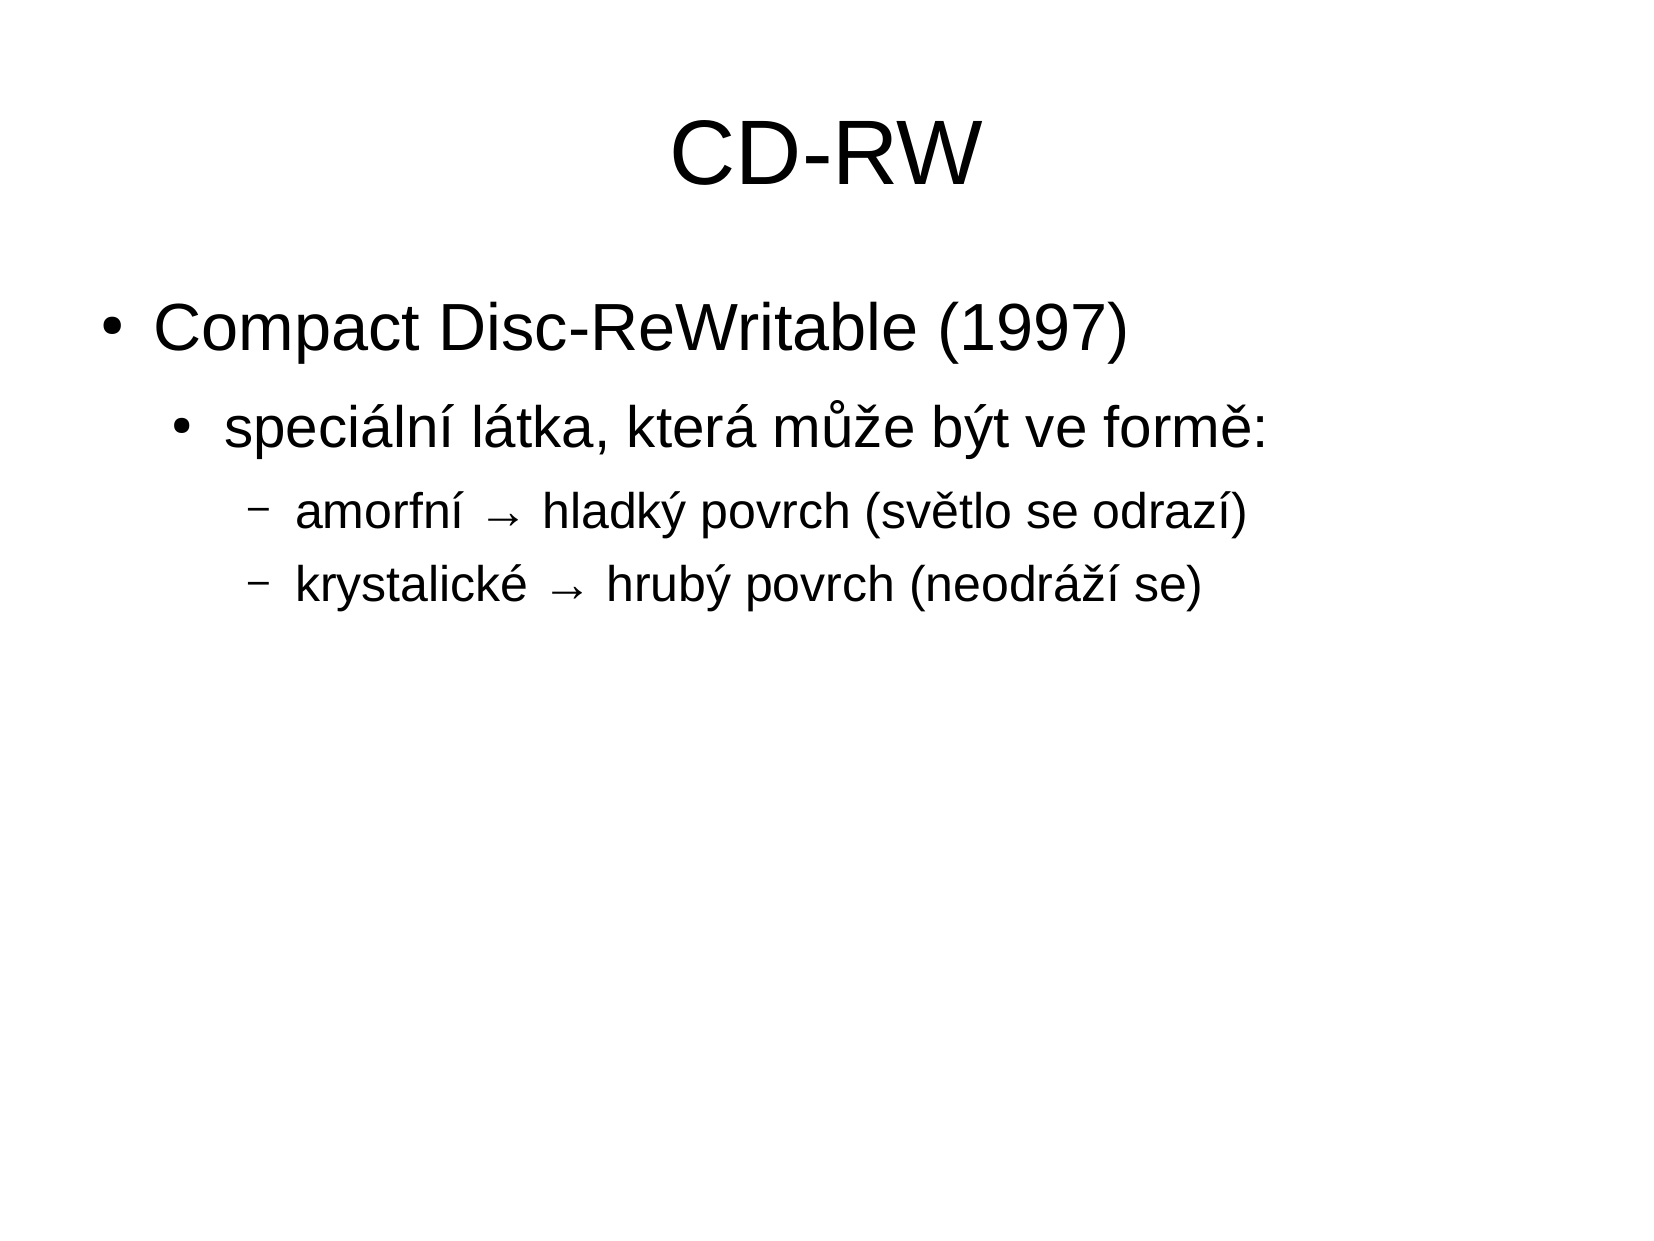

# CD-RW
Compact Disc-ReWritable (1997)
speciální látka, která může být ve formě:
amorfní → hladký povrch (světlo se odrazí)
krystalické → hrubý povrch (neodráží se)